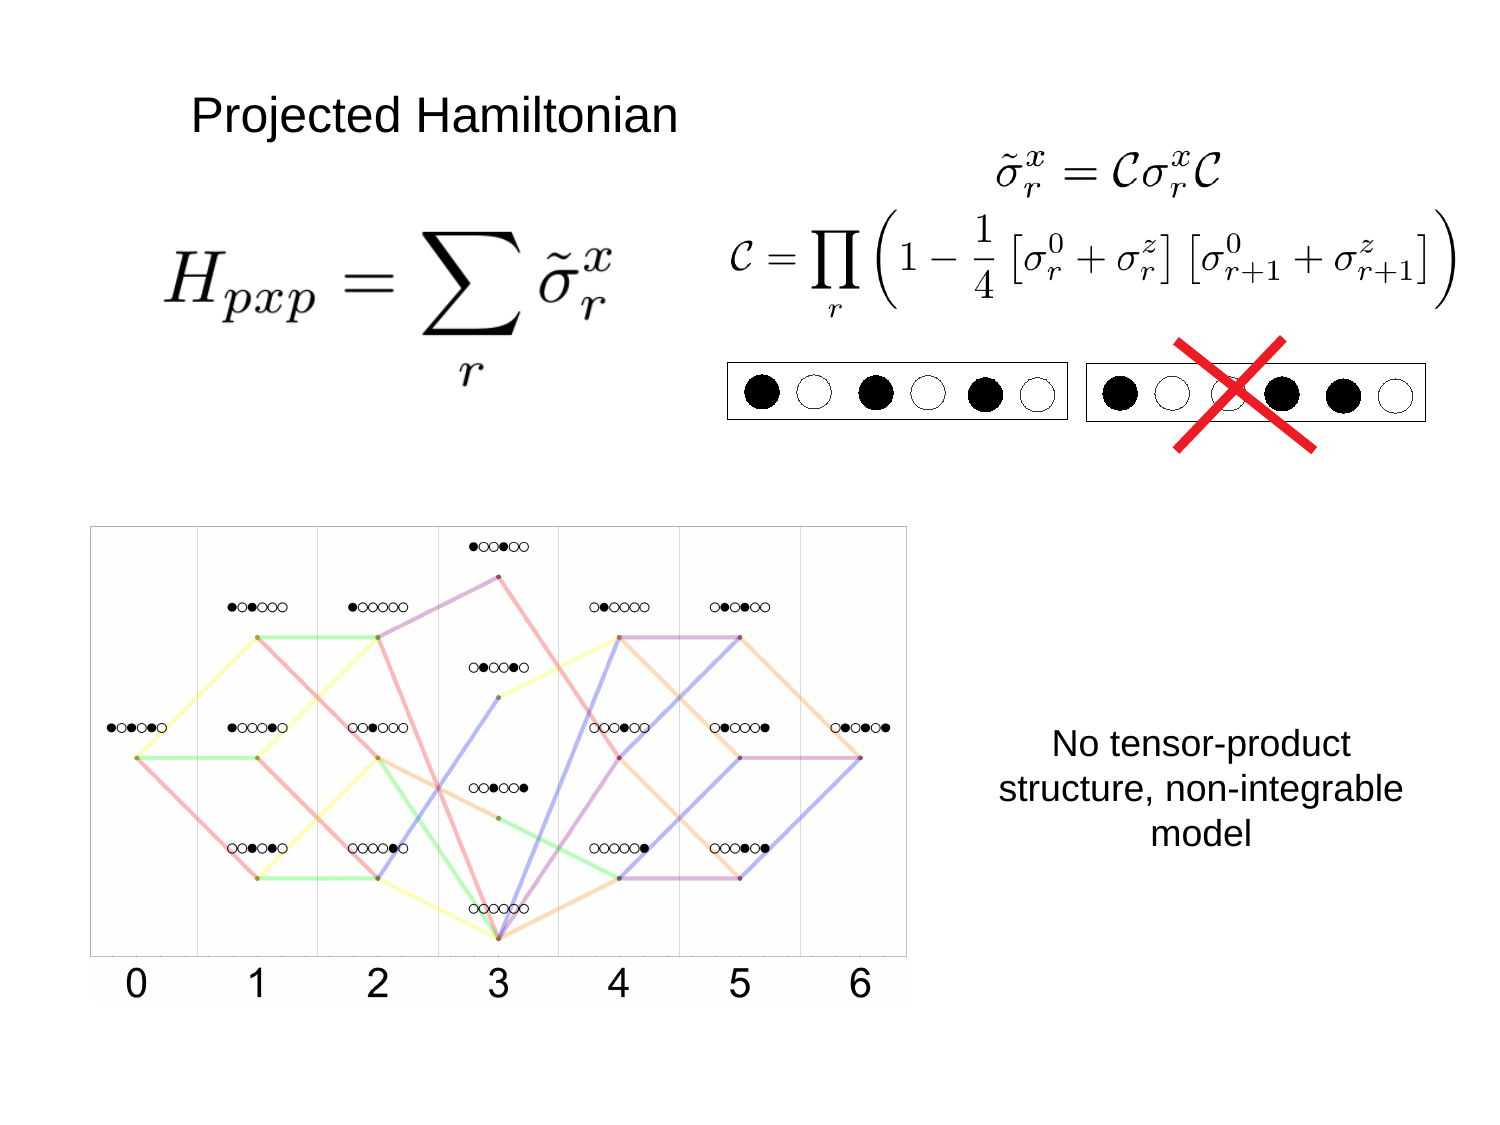

# Projected Hamiltonian
No tensor-product structure, non-integrable model